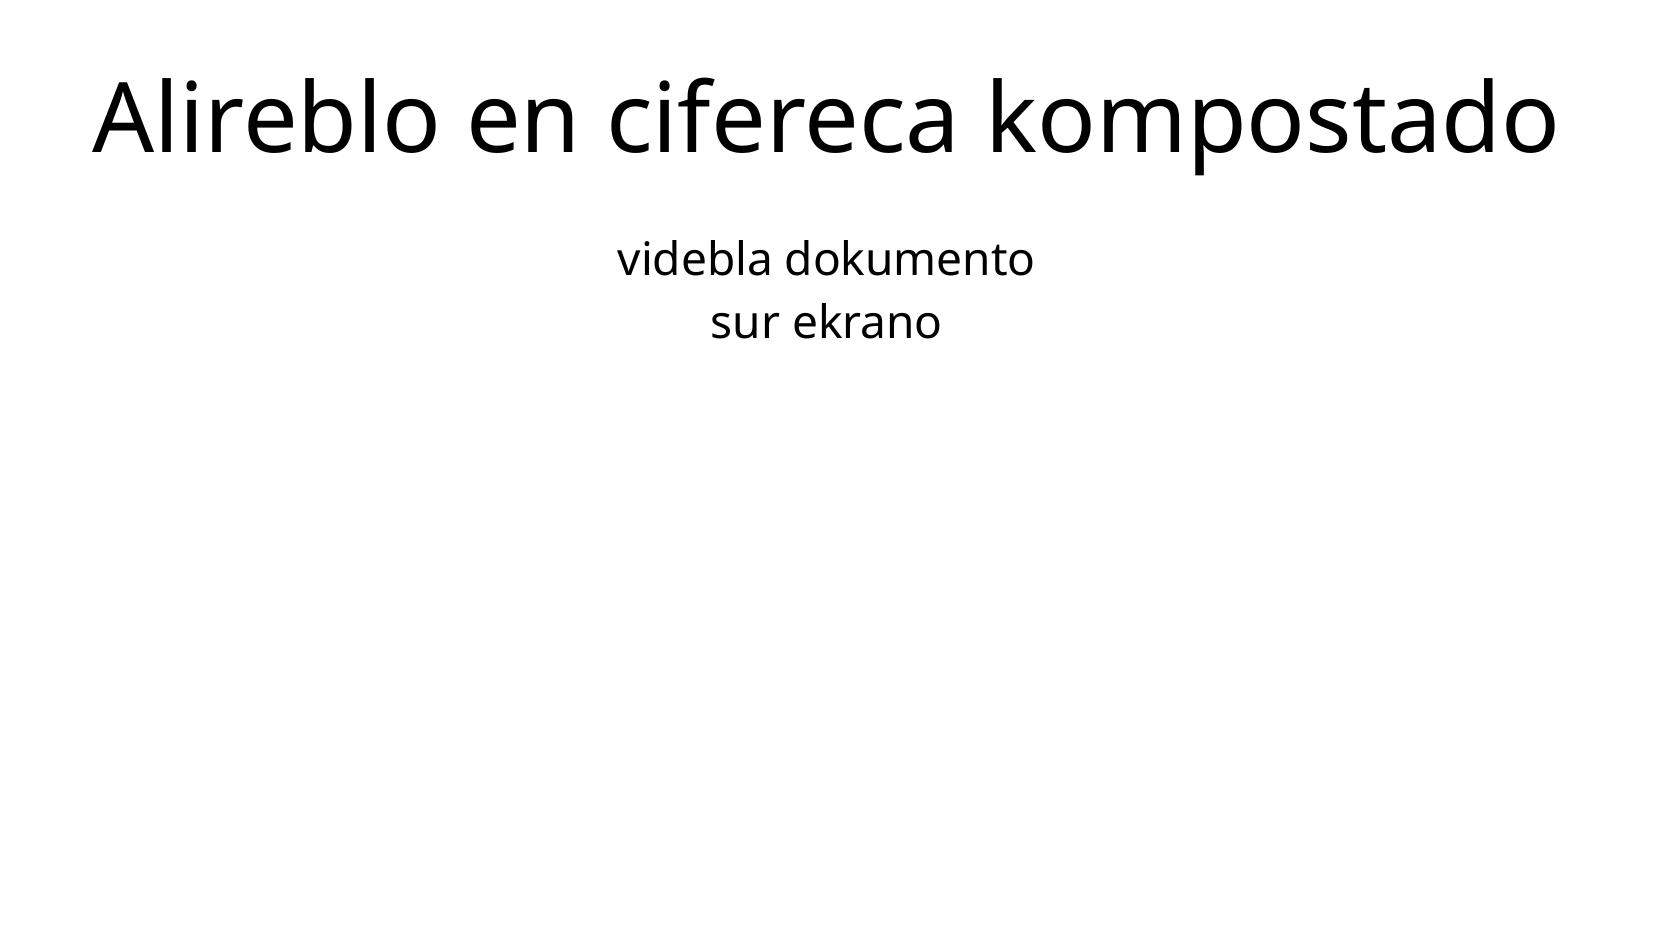

# Alireblo en cifereca kompostado
videbla dokumento sur ekrano